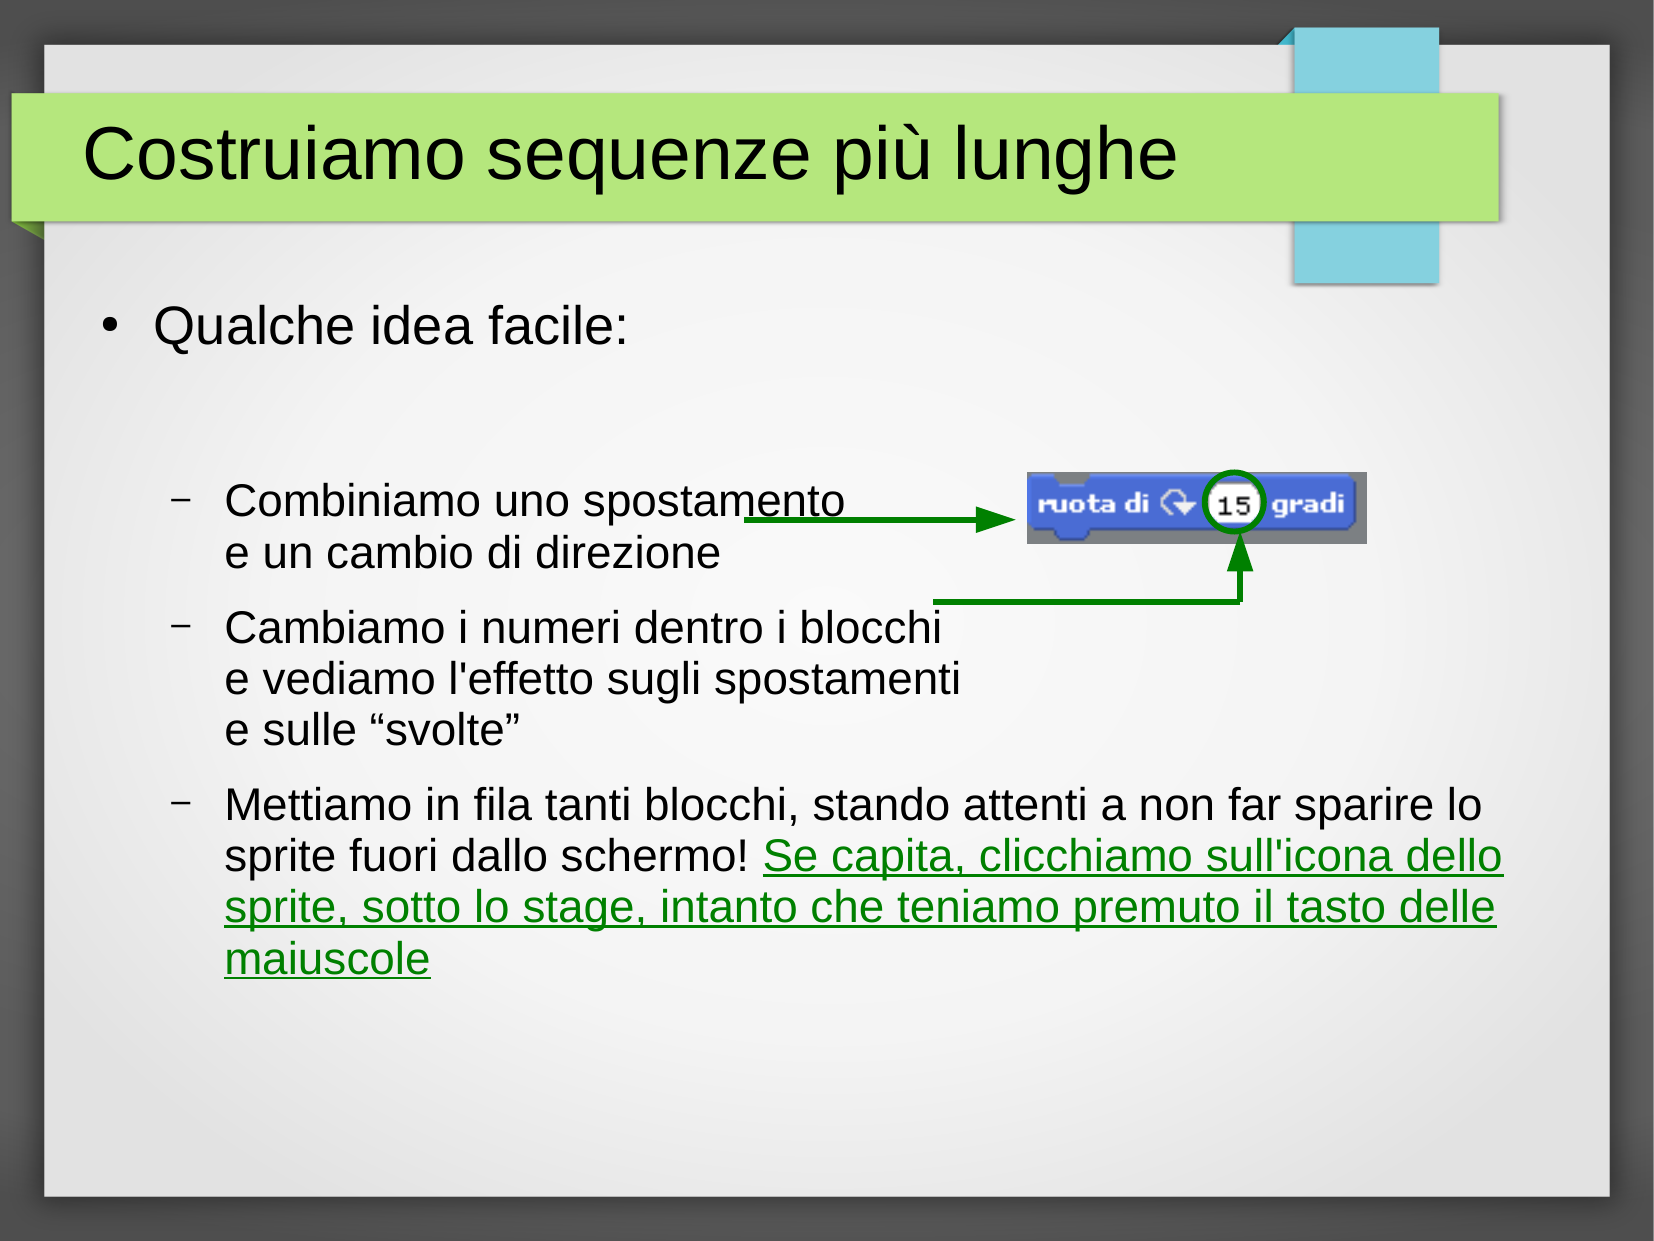

# Costruiamo sequenze più lunghe
Qualche idea facile:
Combiniamo uno spostamento
e un cambio di direzione
Cambiamo i numeri dentro i blocchi
e vediamo l'effetto sugli spostamenti
e sulle “svolte”
Mettiamo in fila tanti blocchi, stando attenti a non far sparire lo sprite fuori dallo schermo! Se capita, clicchiamo sull'icona dello sprite, sotto lo stage, intanto che teniamo premuto il tasto delle maiuscole